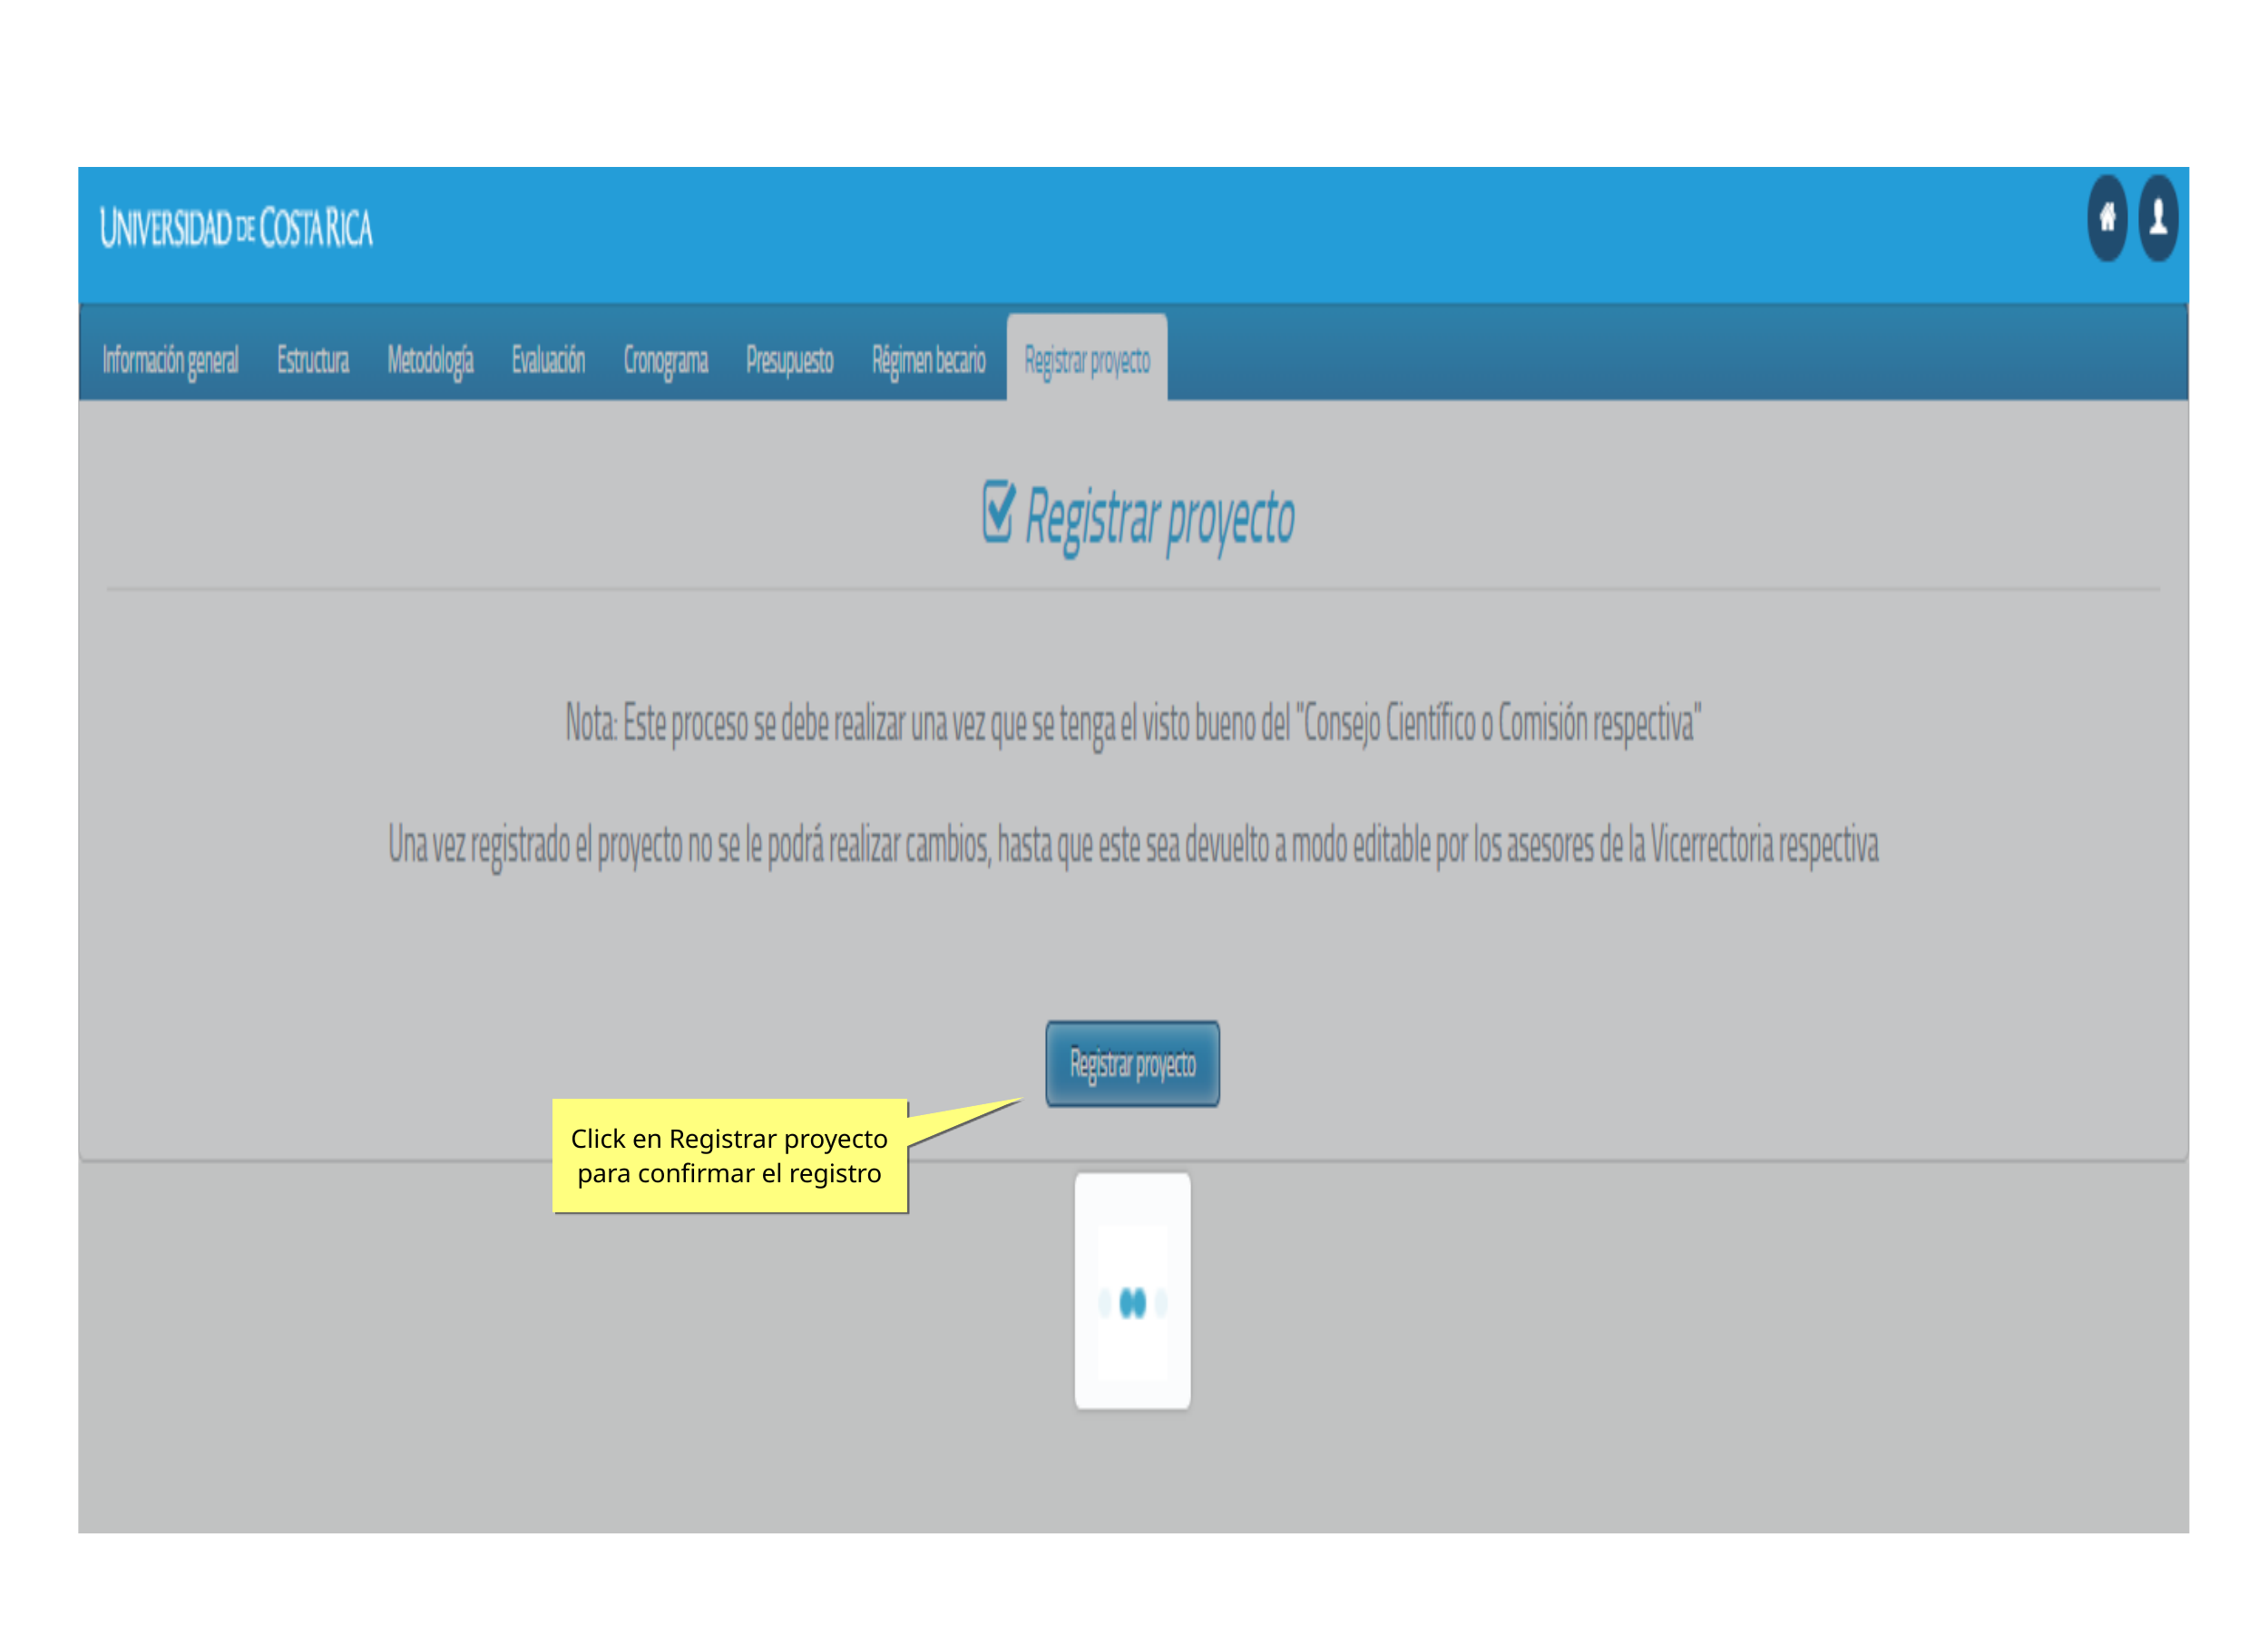

Click en Registrar proyecto para confirmar el registro